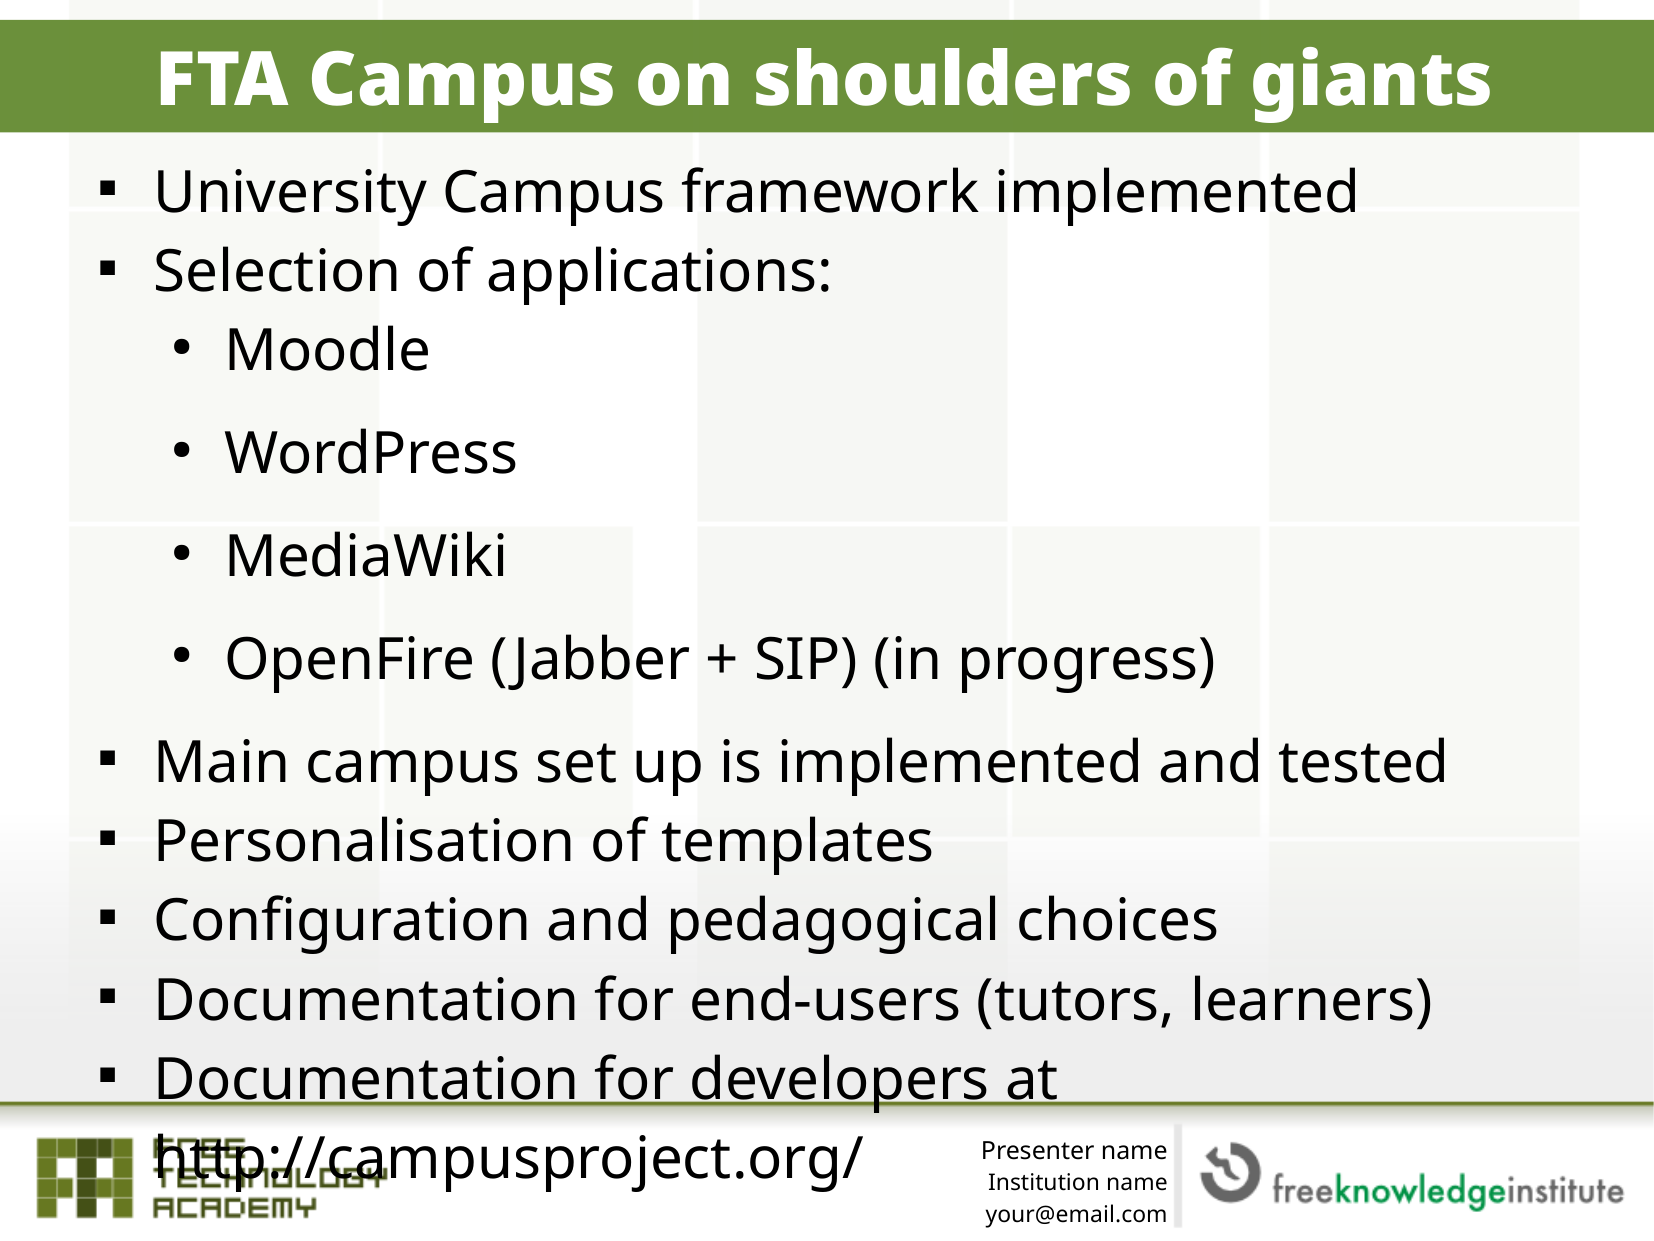

# FTA Campus on shoulders of giants
University Campus framework implemented
Selection of applications:
Moodle
WordPress
MediaWiki
OpenFire (Jabber + SIP) (in progress)
Main campus set up is implemented and tested
Personalisation of templates
Configuration and pedagogical choices
Documentation for end-users (tutors, learners)
Documentation for developers at http://campusproject.org/